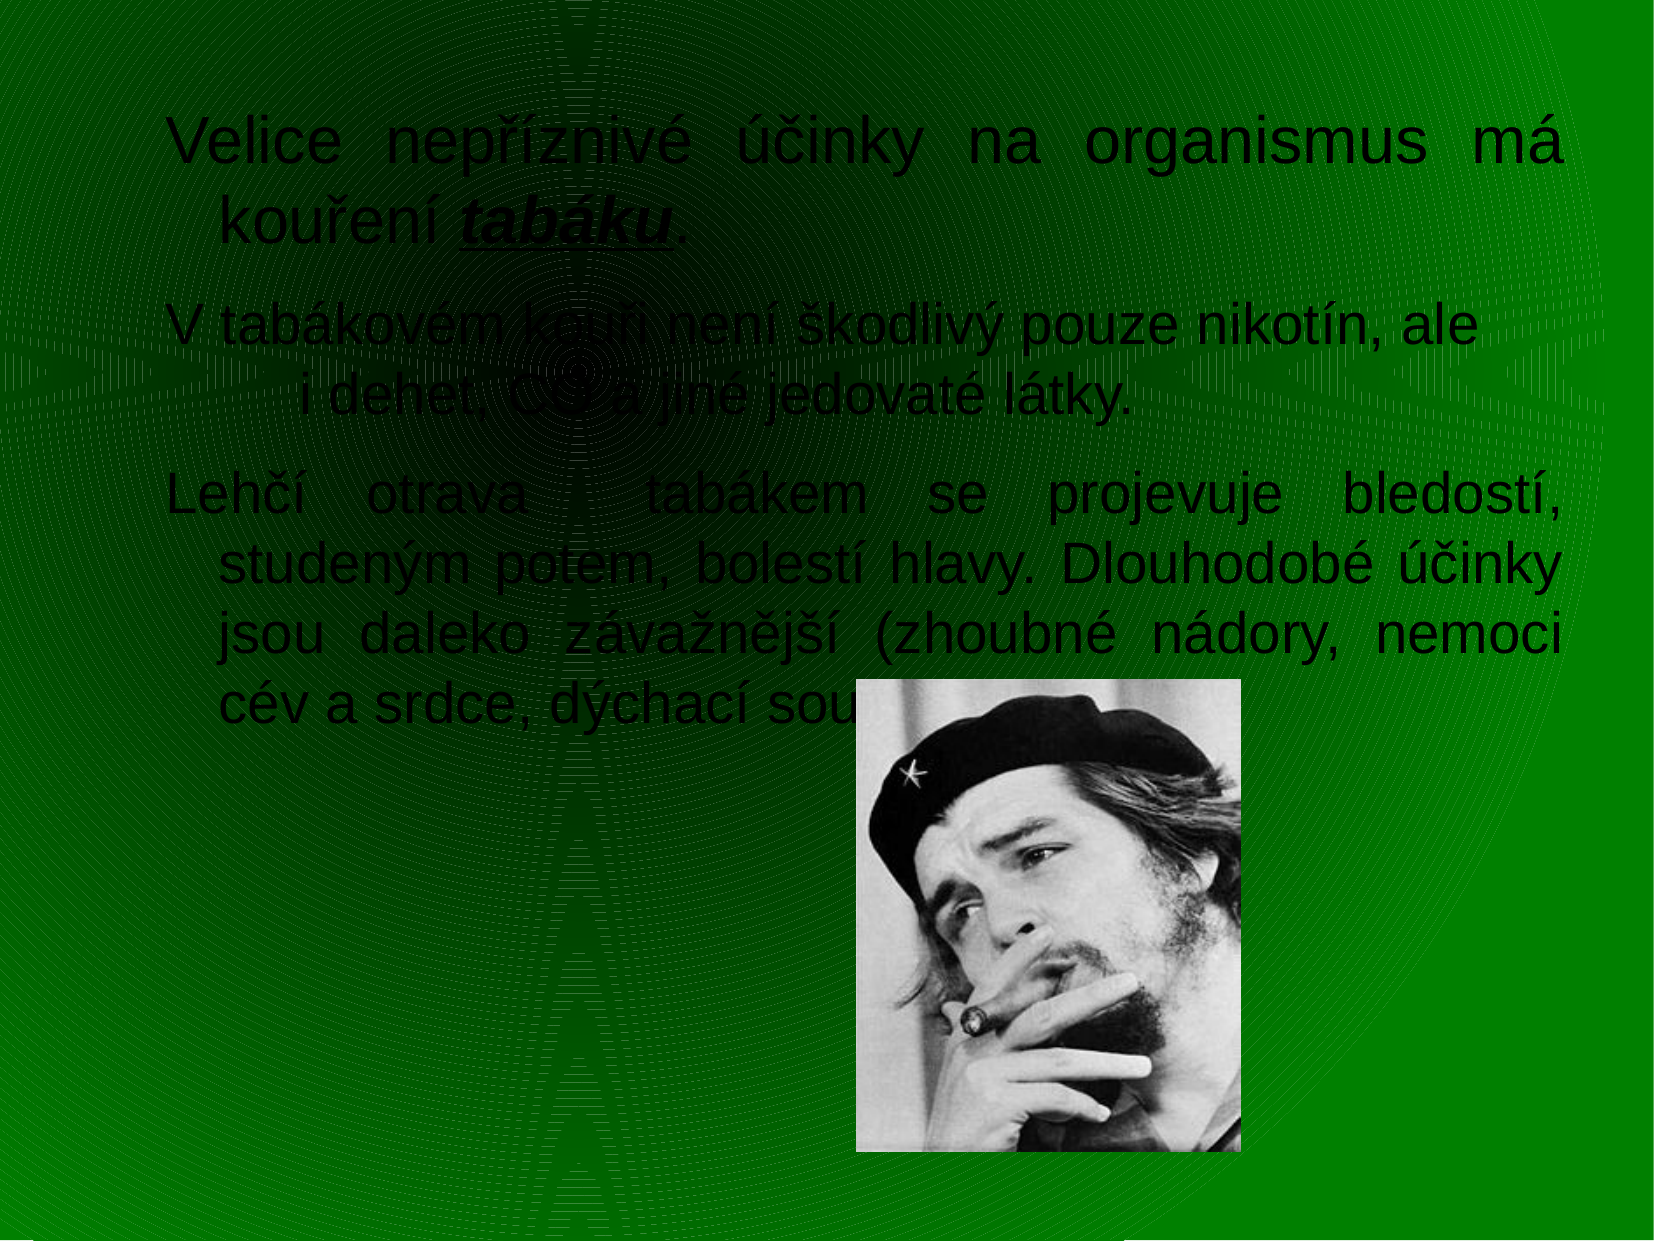

# Velice nepříznivé účinky na organismus má kouření tabáku.
V tabákovém kouři není škodlivý pouze nikotín, ale i dehet, CO a jiné jedovaté látky.
Lehčí otrava tabákem se projevuje bledostí, studeným potem, bolestí hlavy. Dlouhodobé účinky jsou daleko závažnější (zhoubné nádory, nemoci cév a srdce, dýchací soustavy apod.).